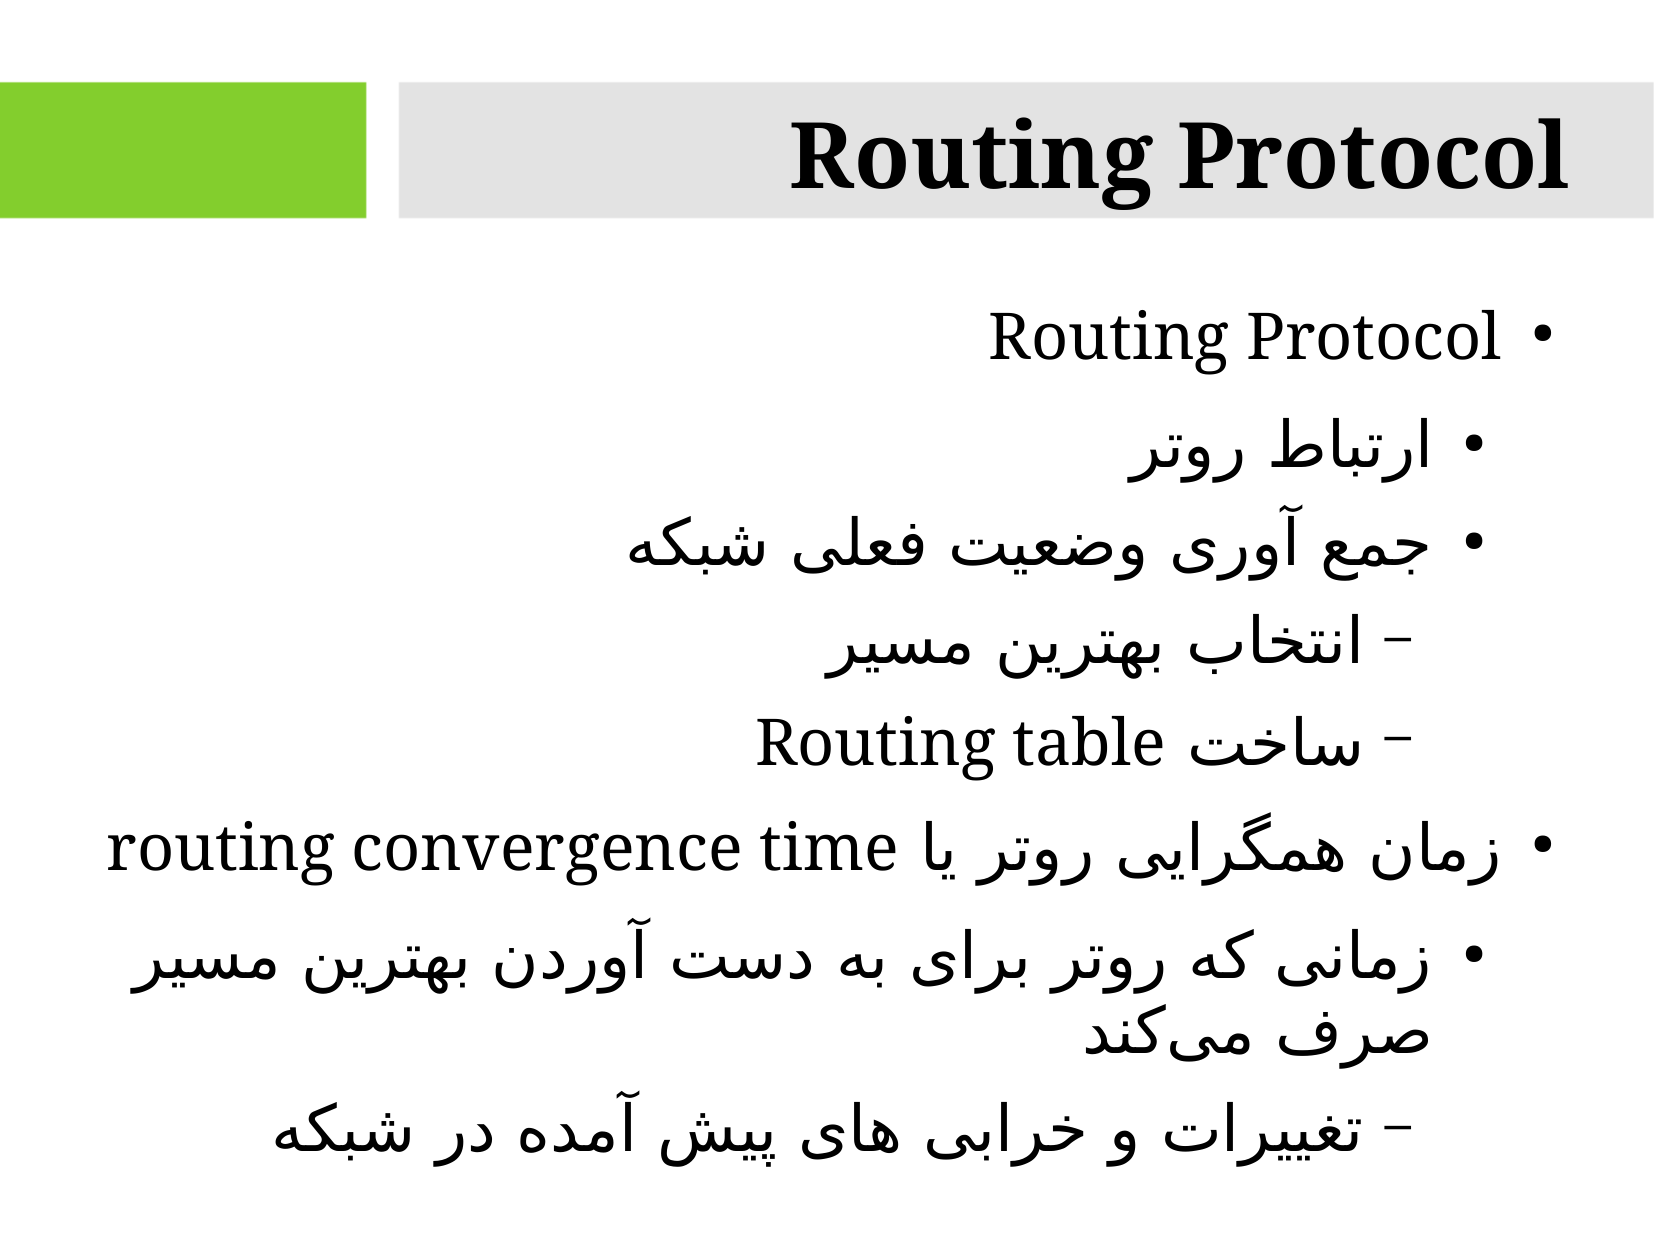

# Routing Protocol
Routing Protocol
ارتباط روتر
جمع آوری وضعیت فعلی شبکه
انتخاب بهترین مسیر
ساخت Routing table
زمان همگرایی روتر یا routing convergence time
زمانی که روتر برای به دست آوردن بهترین مسیر صرف می‌کند
تغییرات و خرابی های پیش آمده در شبکه